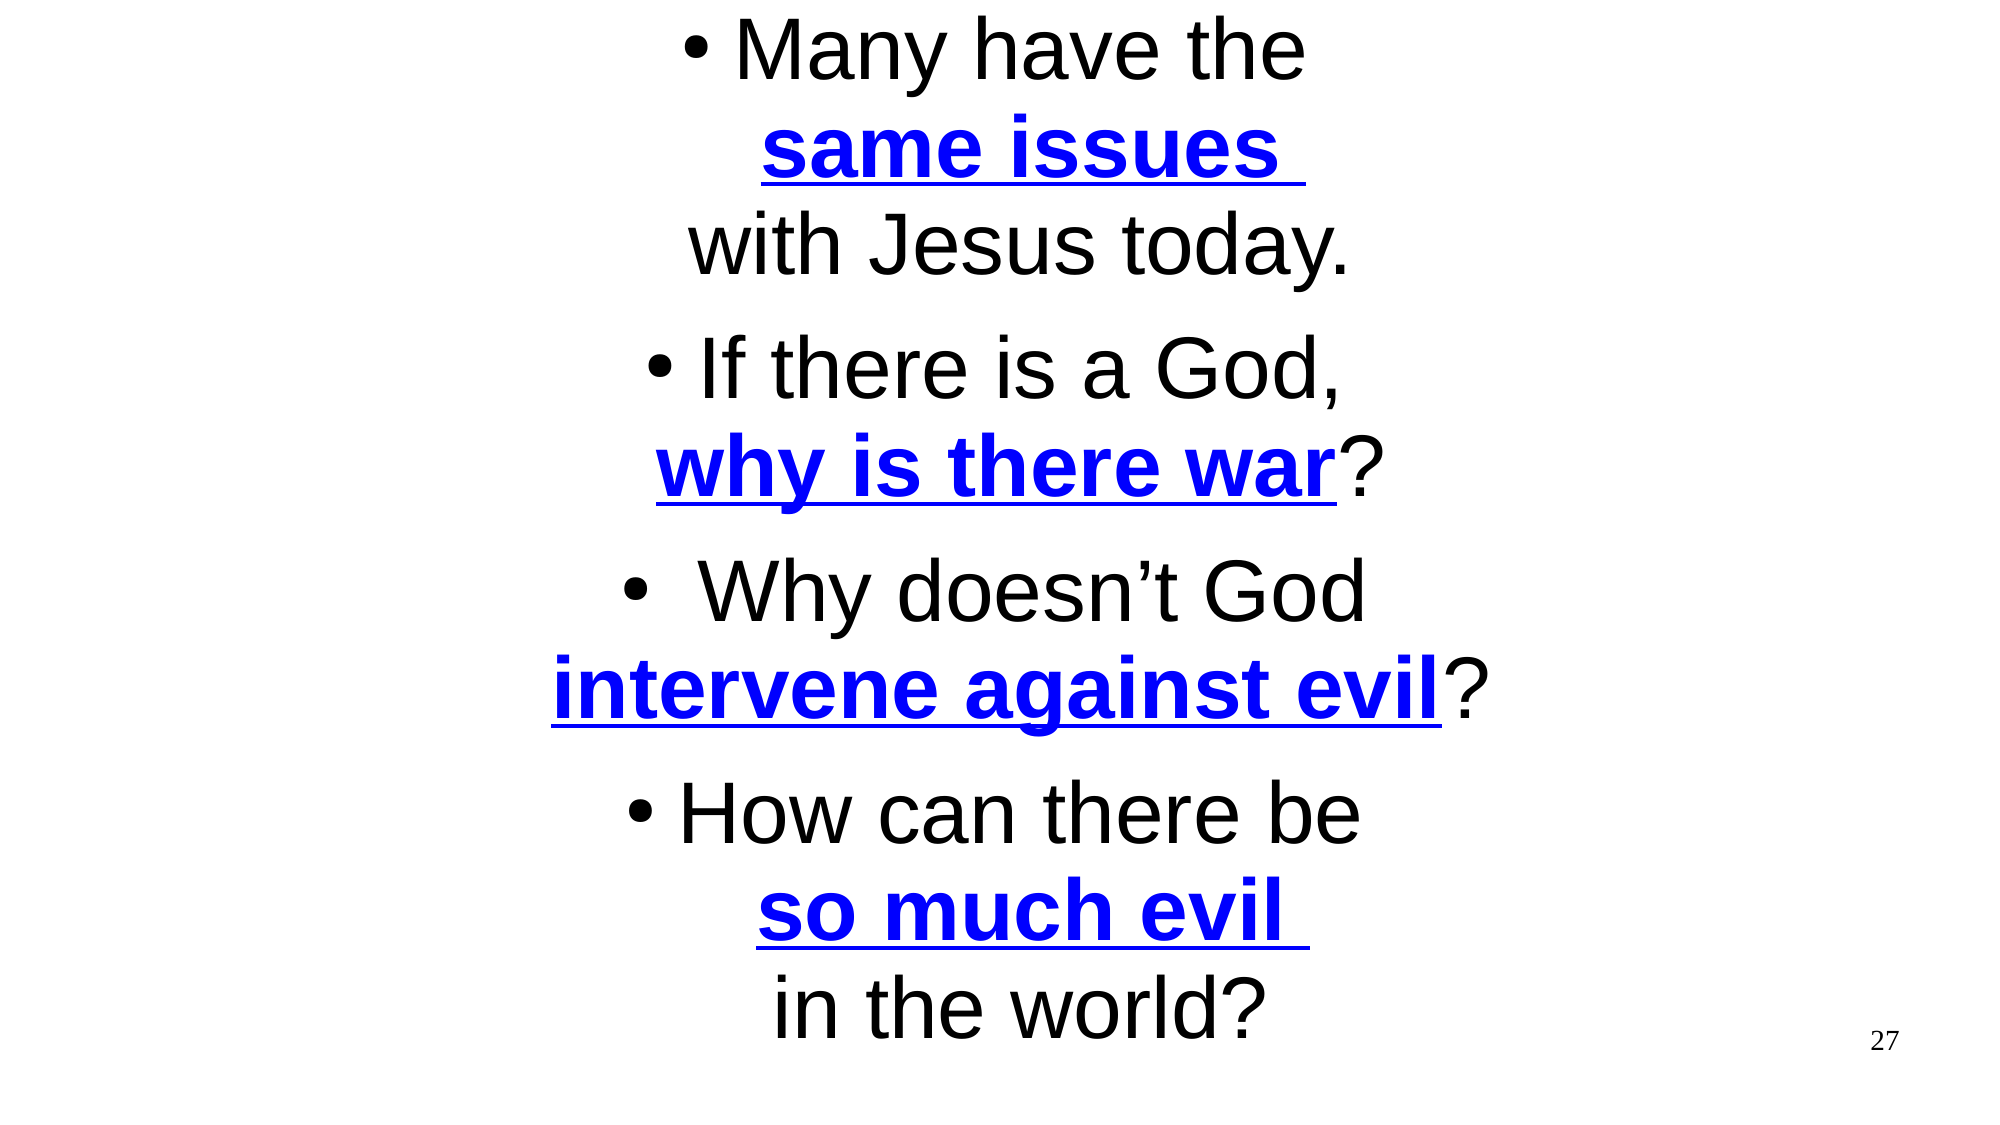

# Many have the same issues with Jesus today.
If there is a God,
why is there war?
 Why doesn’t God
intervene against evil?
How can there be
so much evil
in the world?
27